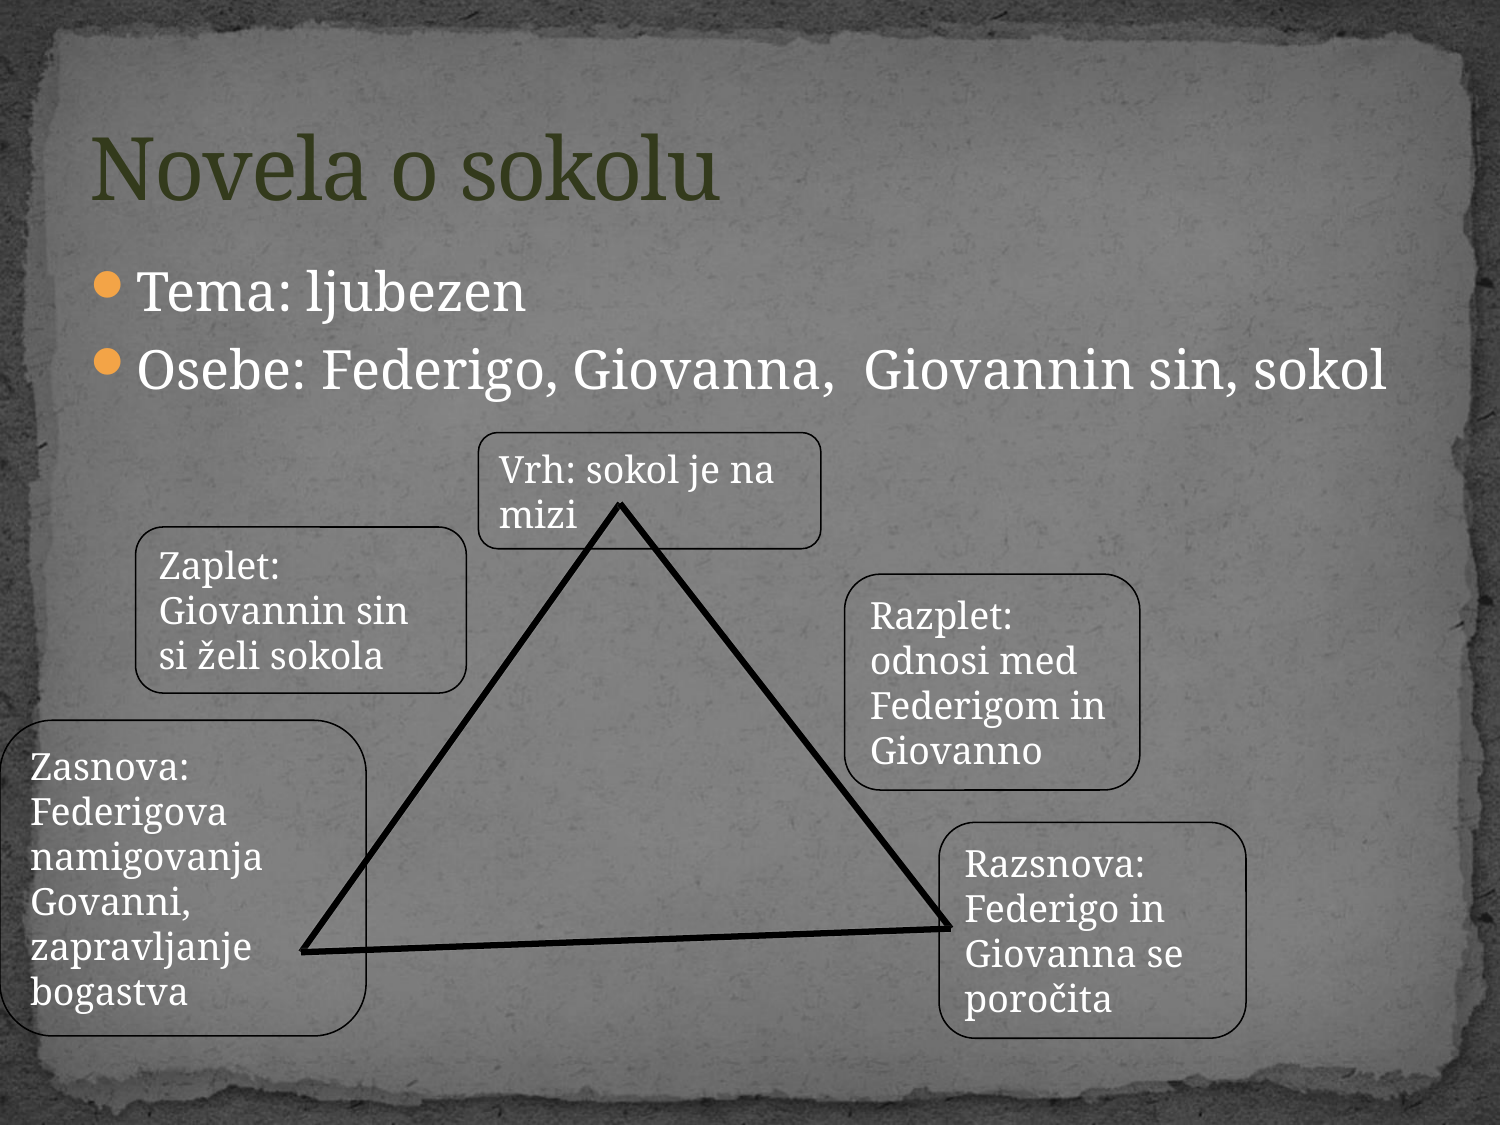

Novela o sokolu
# Tema: ljubezen
Osebe: Federigo, Giovanna, Giovannin sin, sokol
Vrh: sokol je na mizi
Zaplet: Giovannin sin si želi sokola
Razplet: odnosi med Federigom in Giovanno
Zasnova: Federigova namigovanja Govanni, zapravljanje bogastva
Razsnova: Federigo in Giovanna se poročita